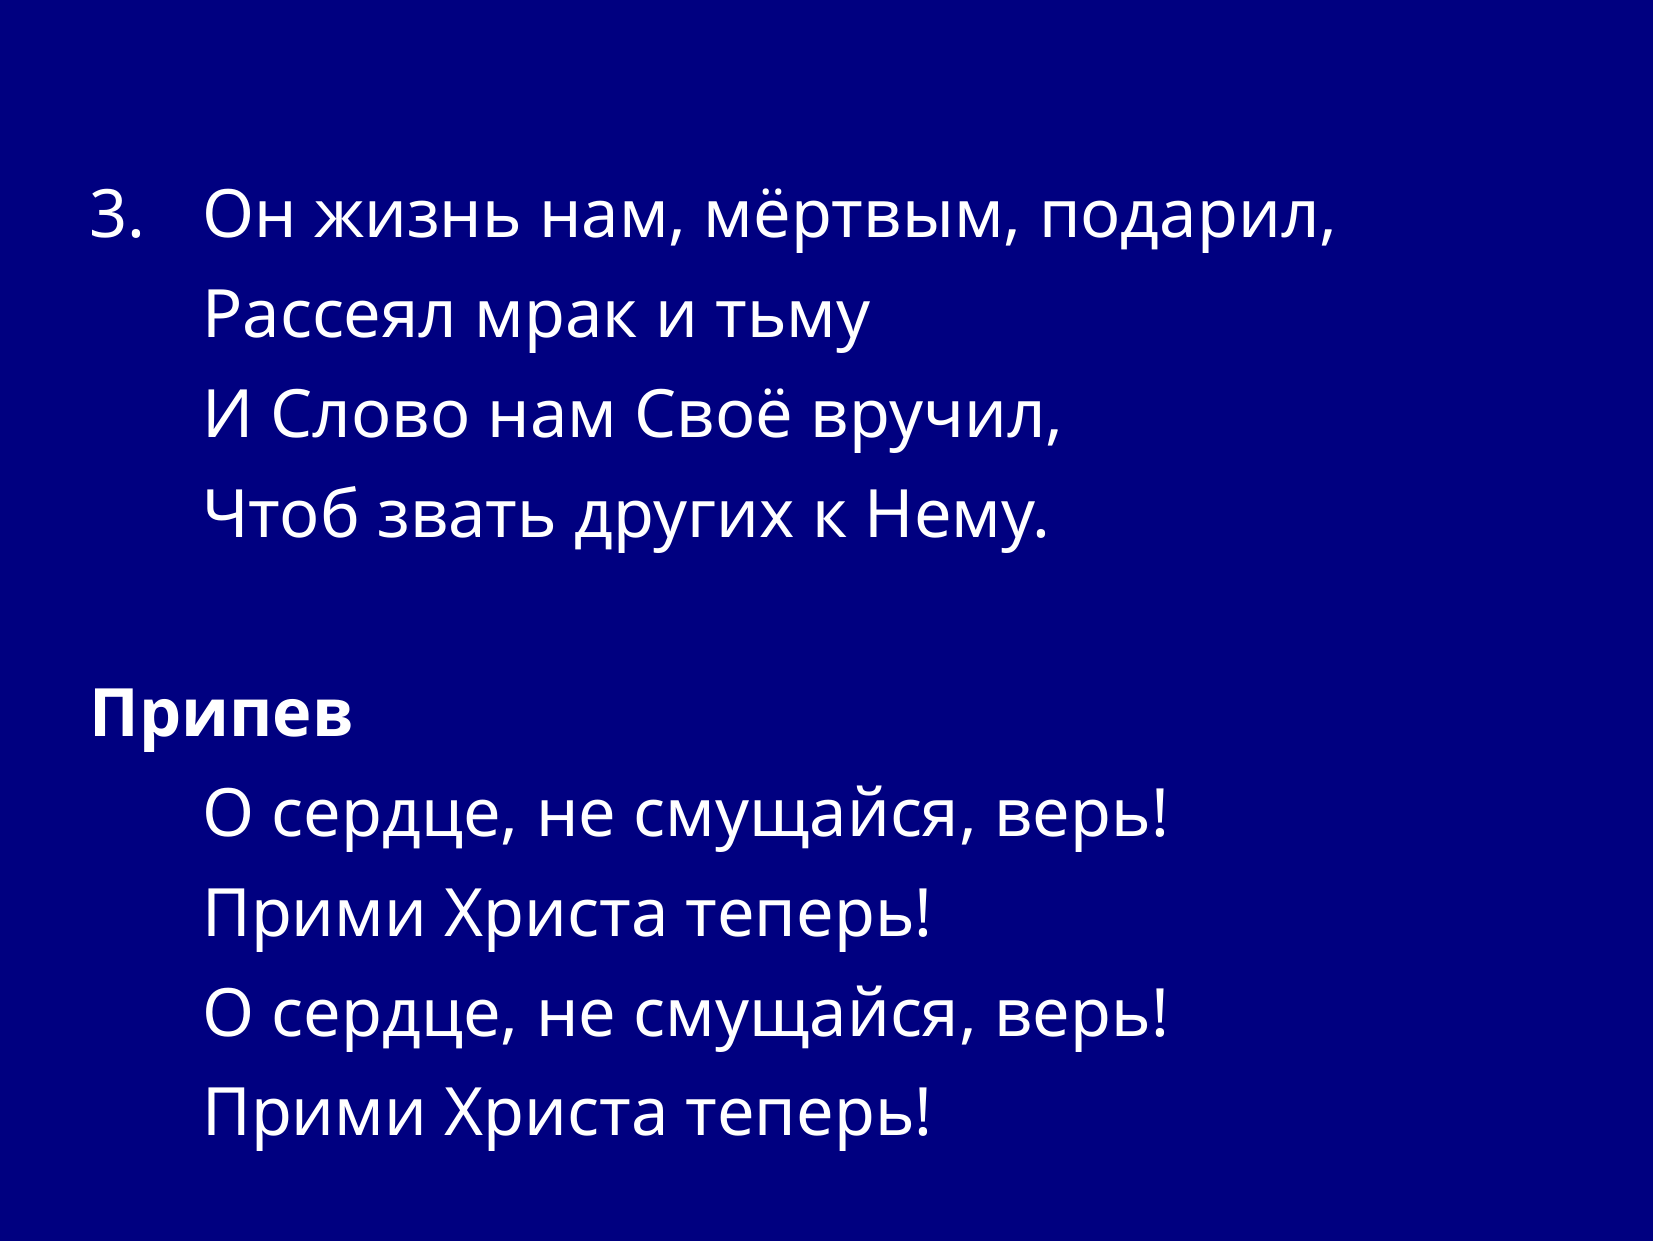

3.	Он жизнь нам, мёртвым, подарил,
	Рассеял мрак и тьму
	И Слово нам Своё вручил,
	Чтоб звать других к Нему.
Припев
	О сердце, не смущайся, верь!
	Прими Христа теперь!
	О сердце, не смущайся, верь!
	Прими Христа теперь!